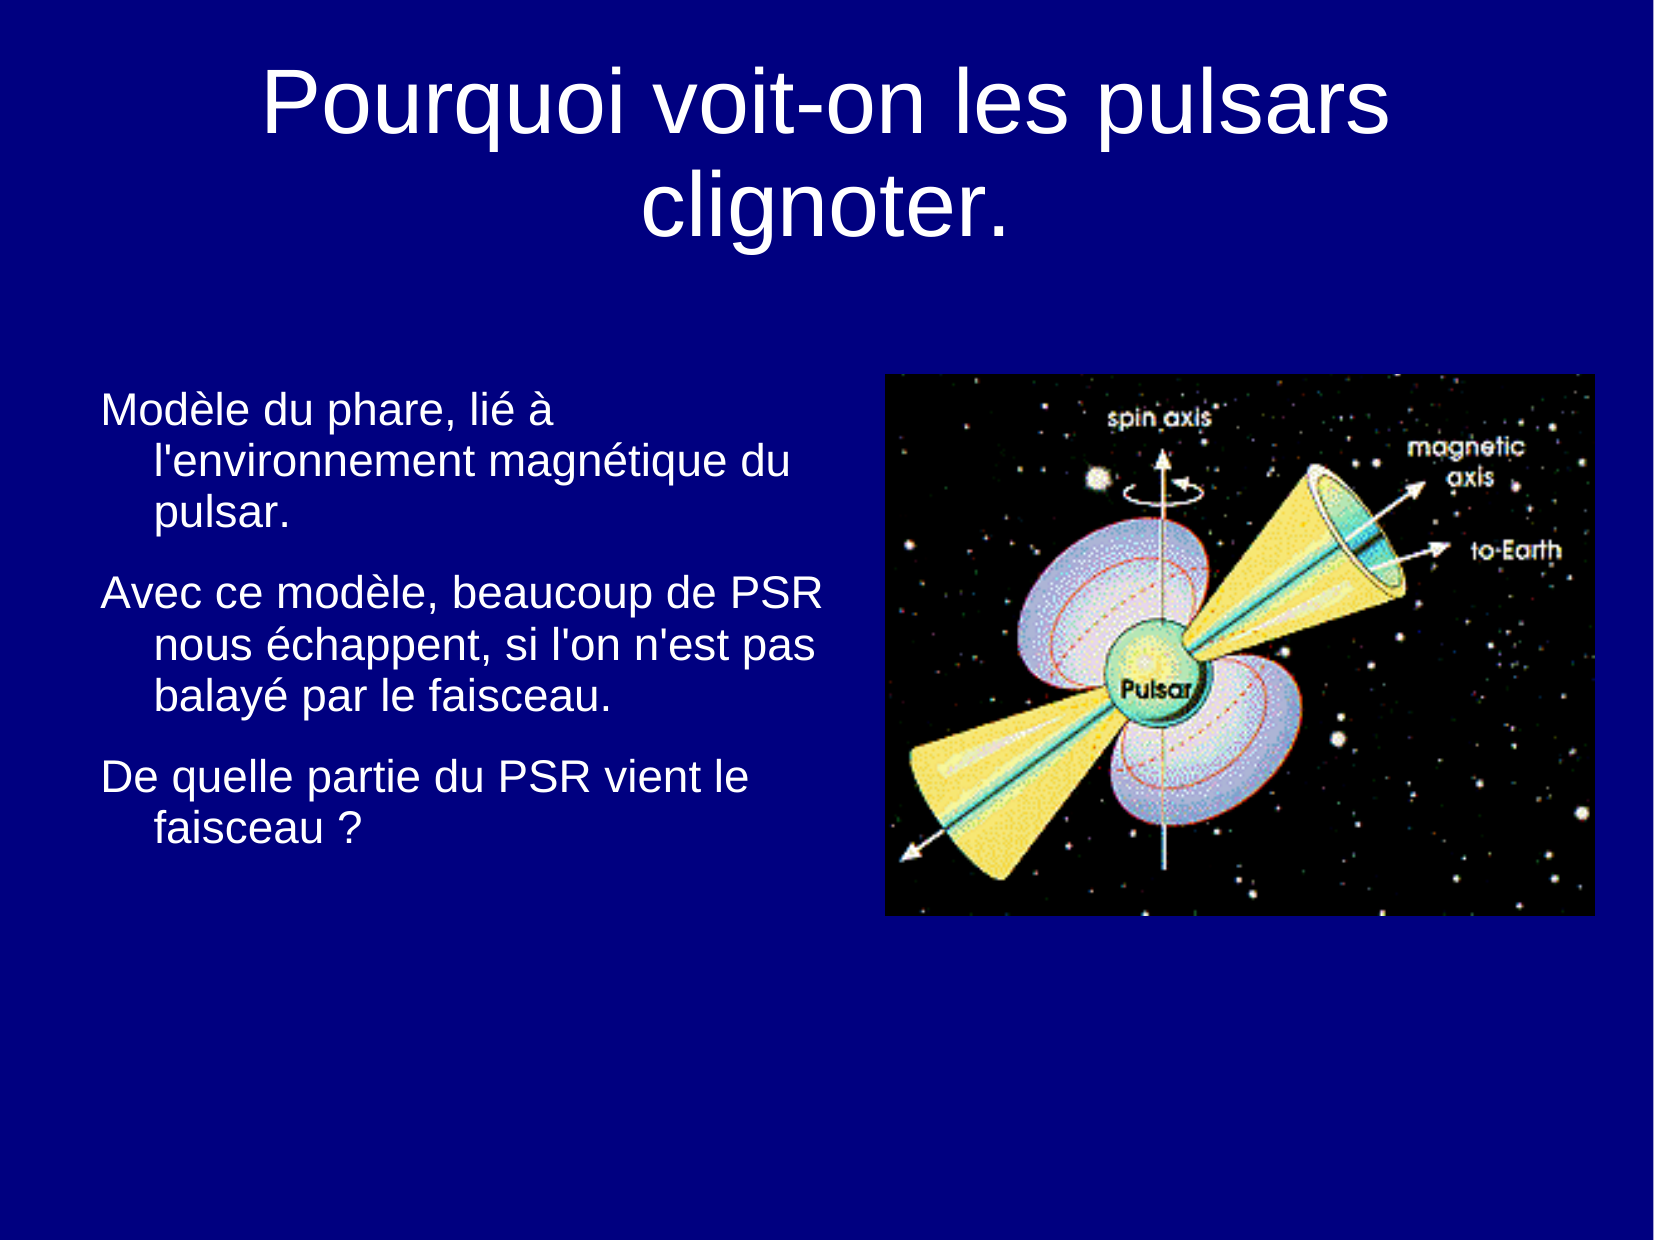

# Pourquoi voit-on les pulsars clignoter.
Modèle du phare, lié à l'environnement magnétique du pulsar.
Avec ce modèle, beaucoup de PSR nous échappent, si l'on n'est pas balayé par le faisceau.
De quelle partie du PSR vient le faisceau ?